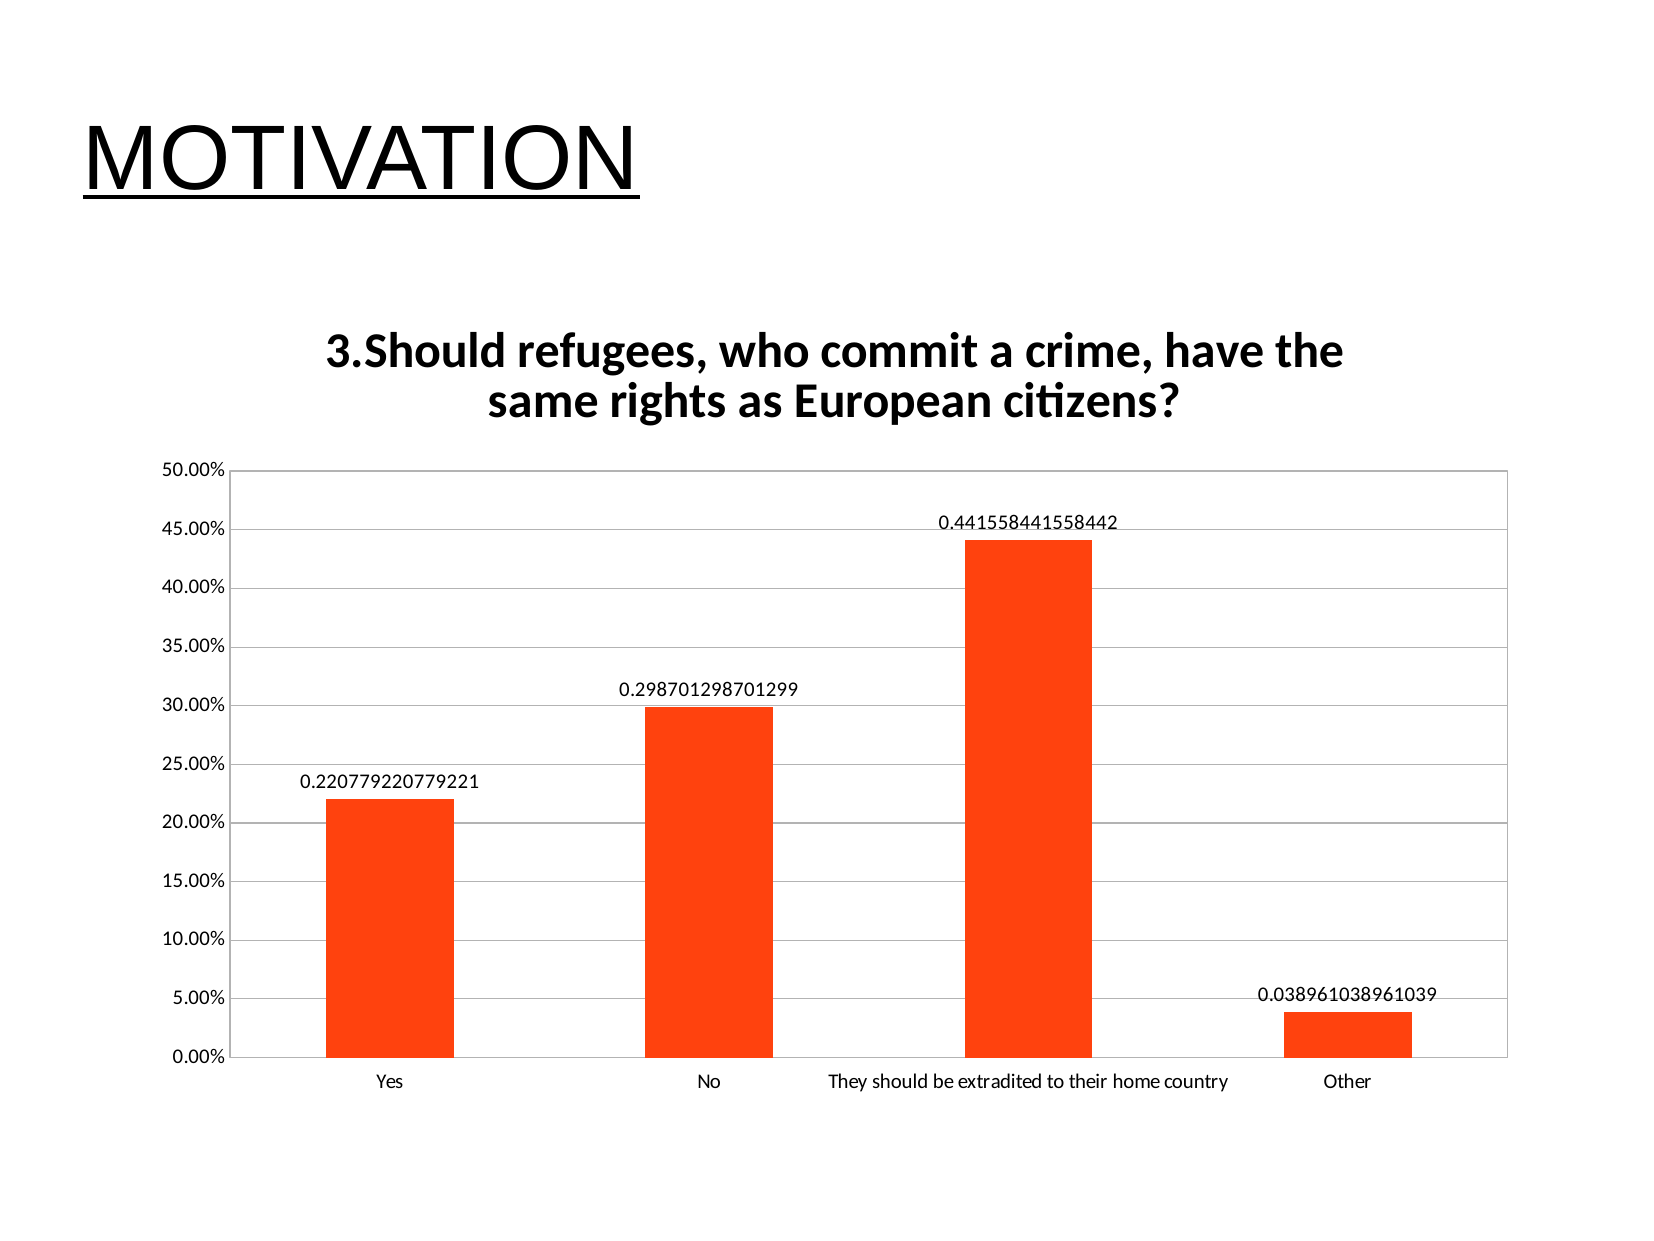

# MOTIVATION
### Chart: 3.Should refugees, who commit a crime, have the same rights as European citizens?
| Category | Columna B |
|---|---|
| Yes | 0.220779220779221 |
| No | 0.298701298701299 |
| They should be extradited to their home country | 0.441558441558442 |
| Other | 0.038961038961039 |